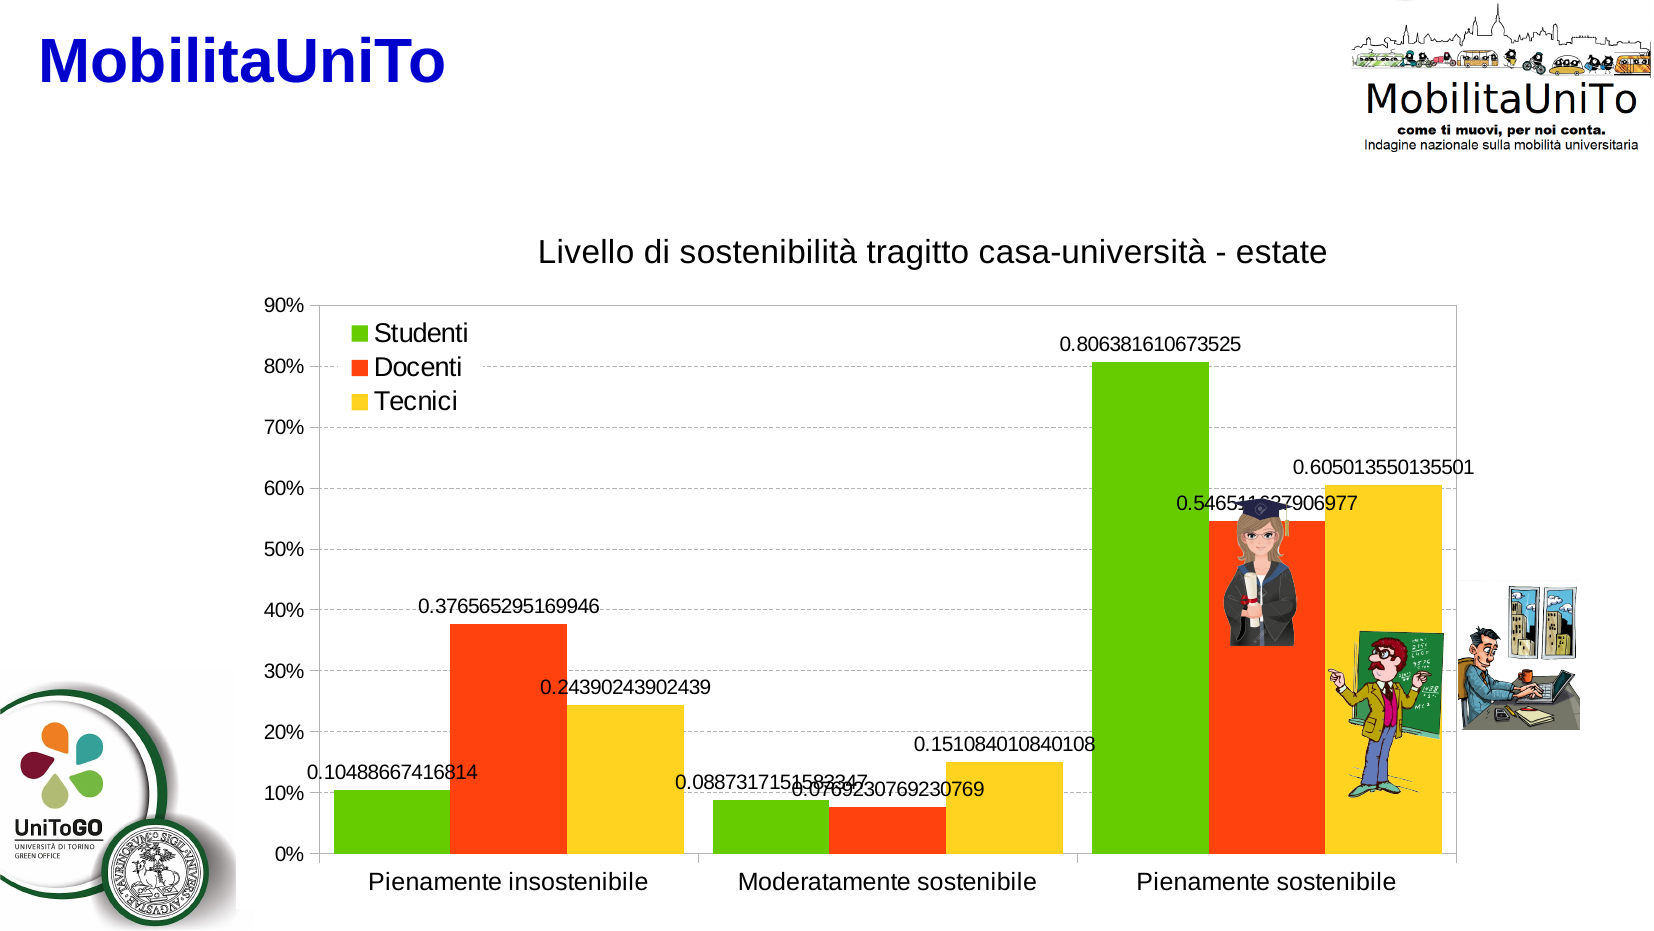

MobilitaUniTo
### Chart: Livello di sostenibilità tragitto casa-università - estate
| Category | Studenti | Docenti | Tecnici |
|---|---|---|---|
| Pienamente insostenibile | 0.10488667416814 | 0.376565295169946 | 0.24390243902439 |
| Moderatamente sostenibile | 0.0887317151583347 | 0.0769230769230769 | 0.151084010840108 |
| Pienamente sostenibile | 0.806381610673525 | 0.546511627906977 | 0.605013550135501 |